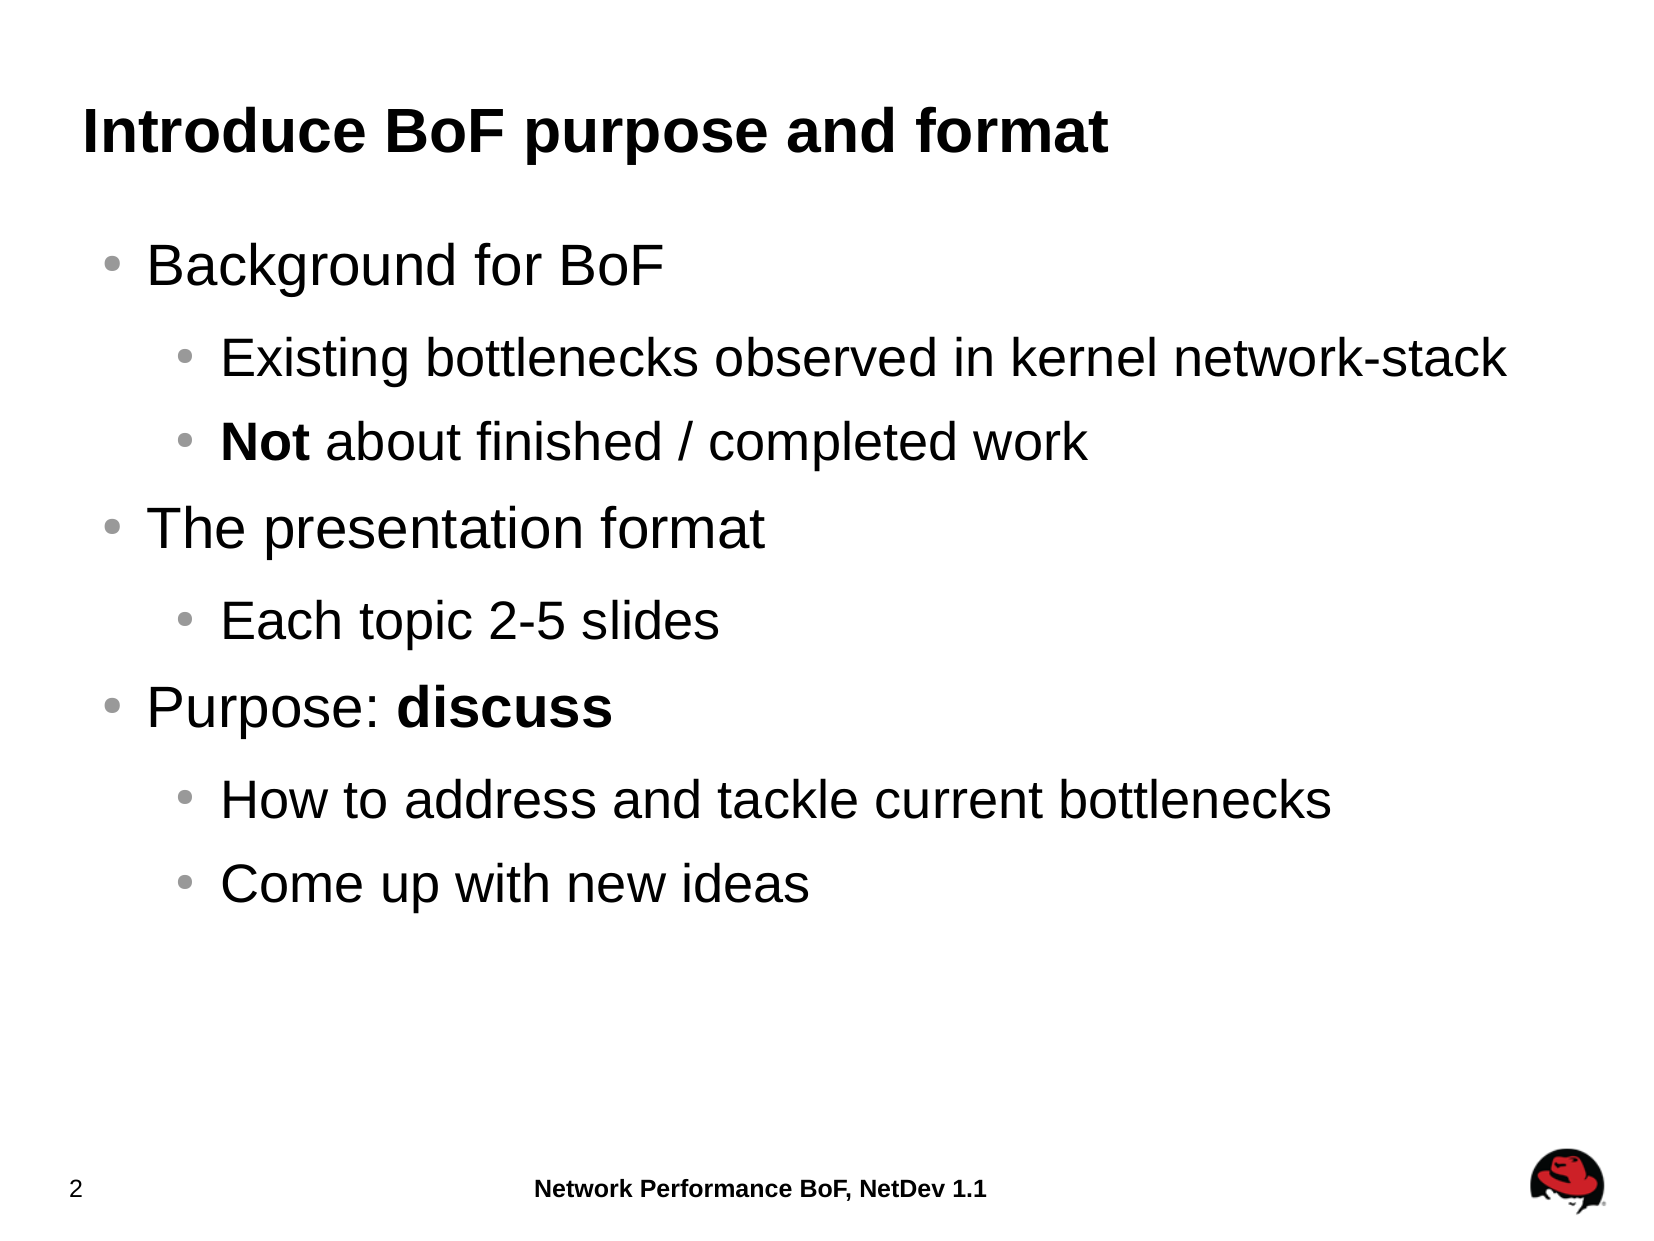

# Introduce BoF purpose and format
Background for BoF
Existing bottlenecks observed in kernel network-stack
Not about finished / completed work
The presentation format
Each topic 2-5 slides
Purpose: discuss
How to address and tackle current bottlenecks
Come up with new ideas